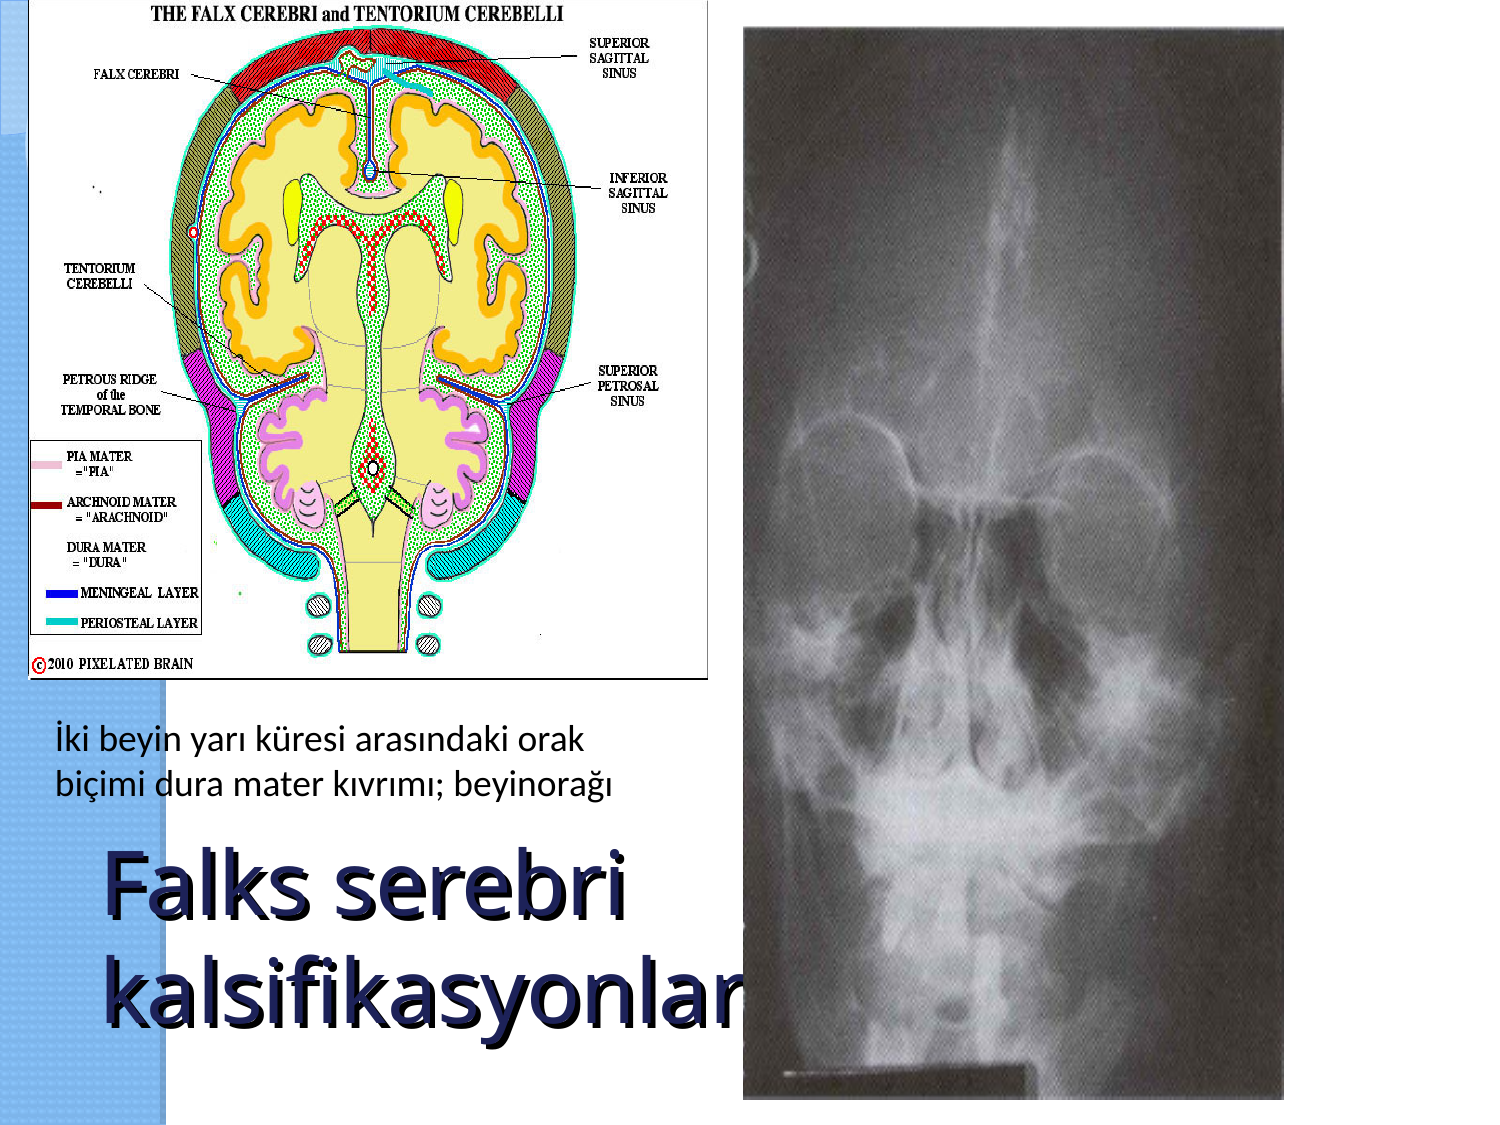

İki beyin yarı küresi arasındaki orak biçimi dura mater kıvrımı; beyinorağı
# Falks serebri kalsifikasyonları